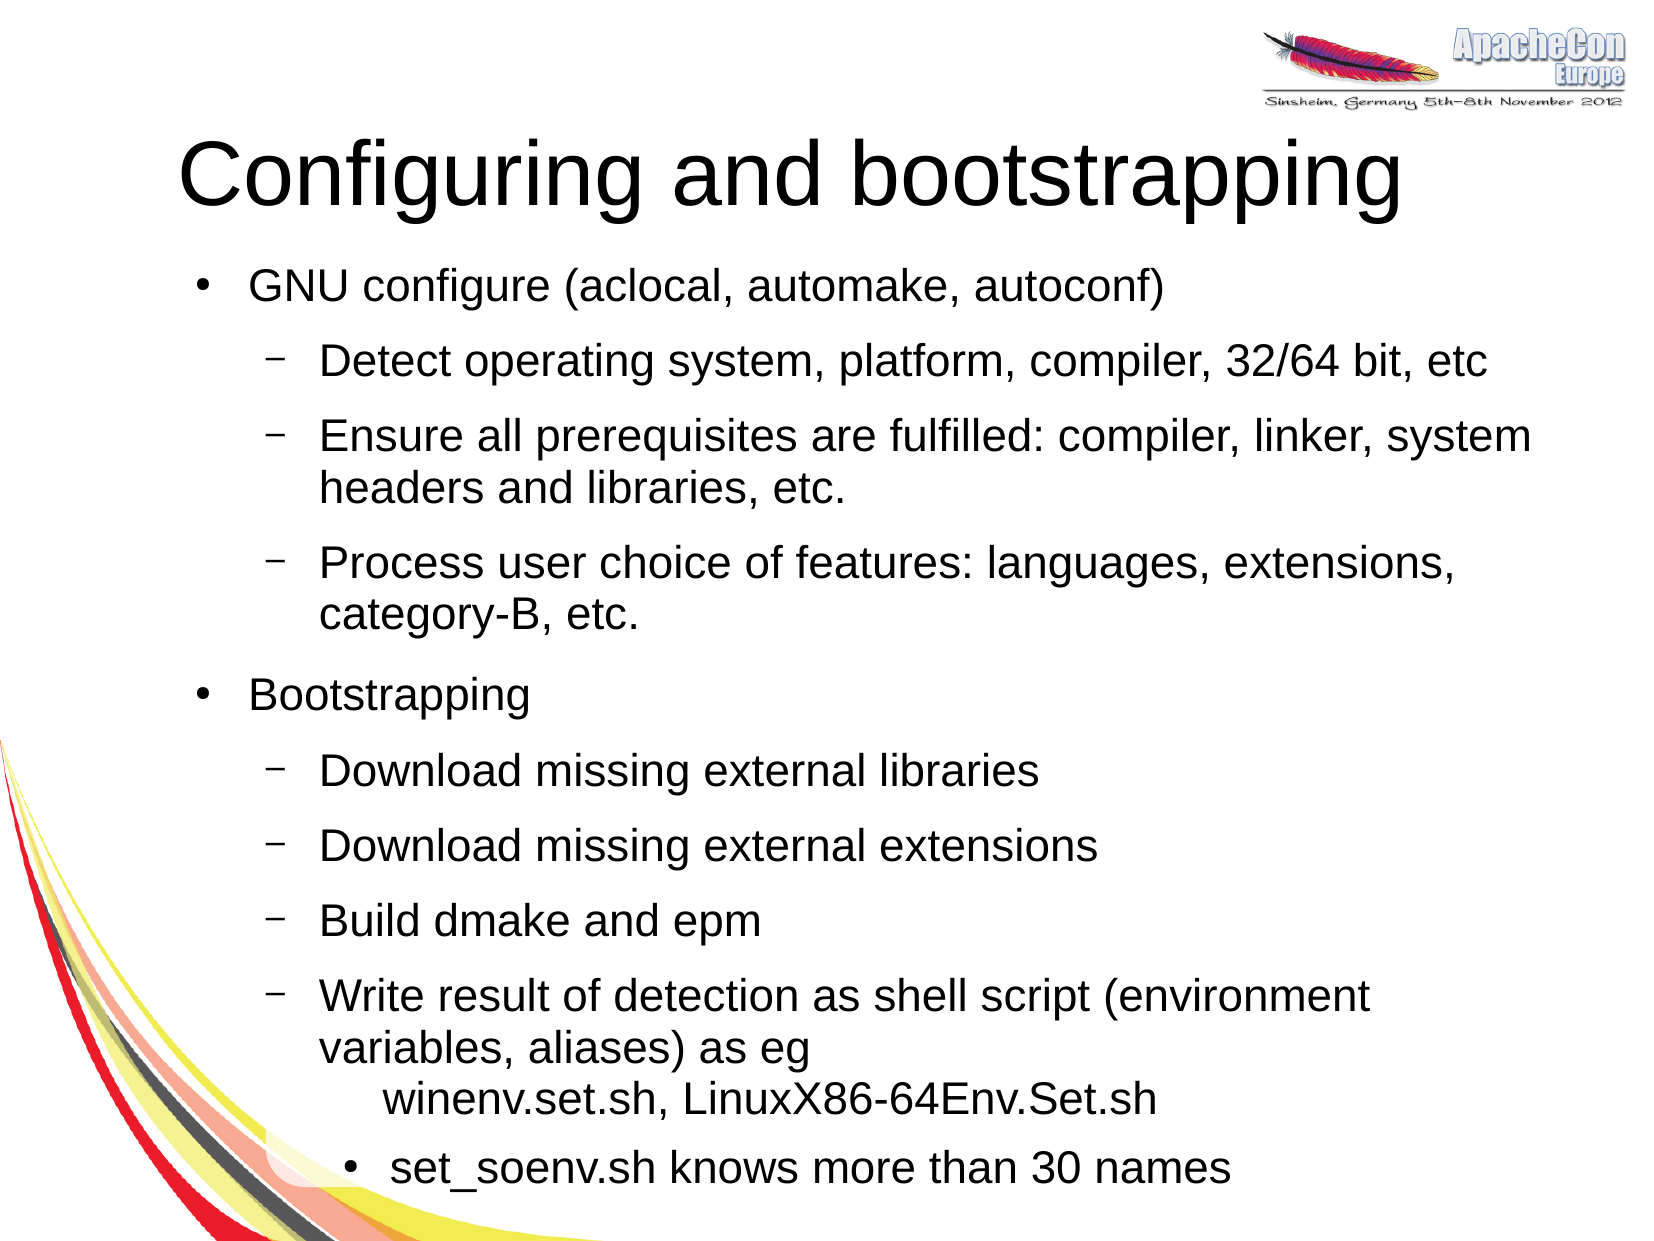

# Configuring and bootstrapping
GNU configure (aclocal, automake, autoconf)
Detect operating system, platform, compiler, 32/64 bit, etc
Ensure all prerequisites are fulfilled: compiler, linker, system headers and libraries, etc.
Process user choice of features: languages, extensions, category-B, etc.
Bootstrapping
Download missing external libraries
Download missing external extensions
Build dmake and epm
Write result of detection as shell script (environment variables, aliases) as eg
 winenv.set.sh, LinuxX86-64Env.Set.sh
set_soenv.sh knows more than 30 names